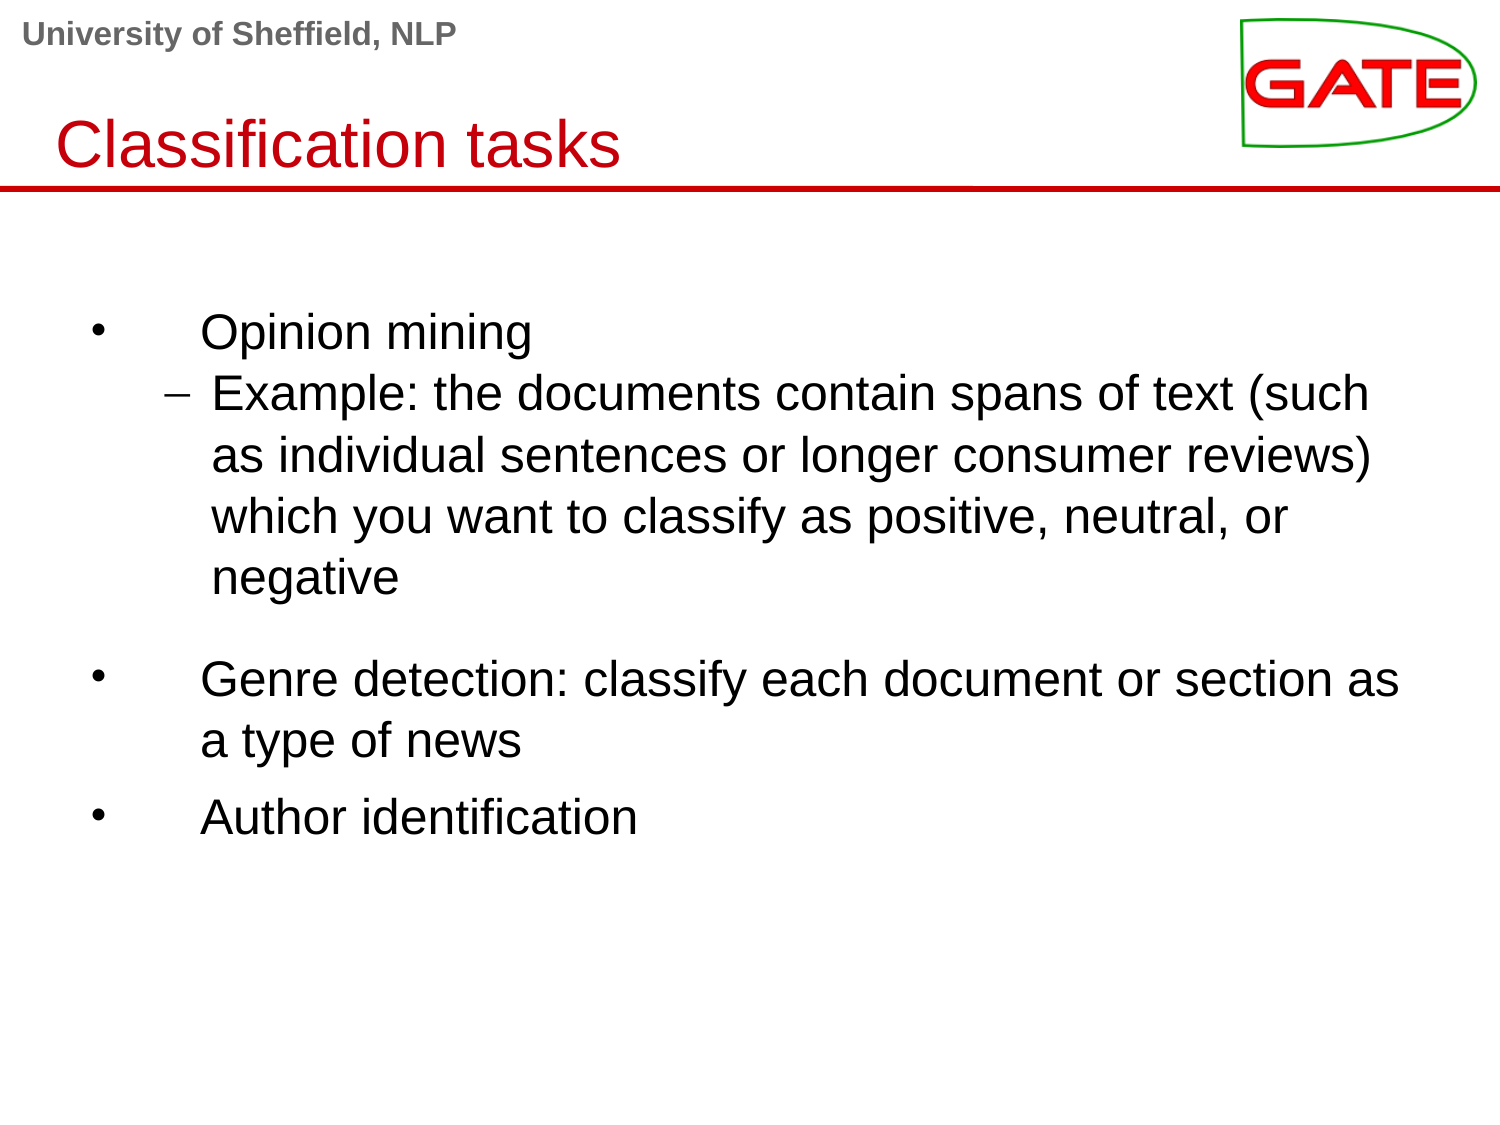

# Classification tasks
Opinion mining
Example: the documents contain spans of text (such as individual sentences or longer consumer reviews) which you want to classify as positive, neutral, or negative
Genre detection: classify each document or section as a type of news
Author identification